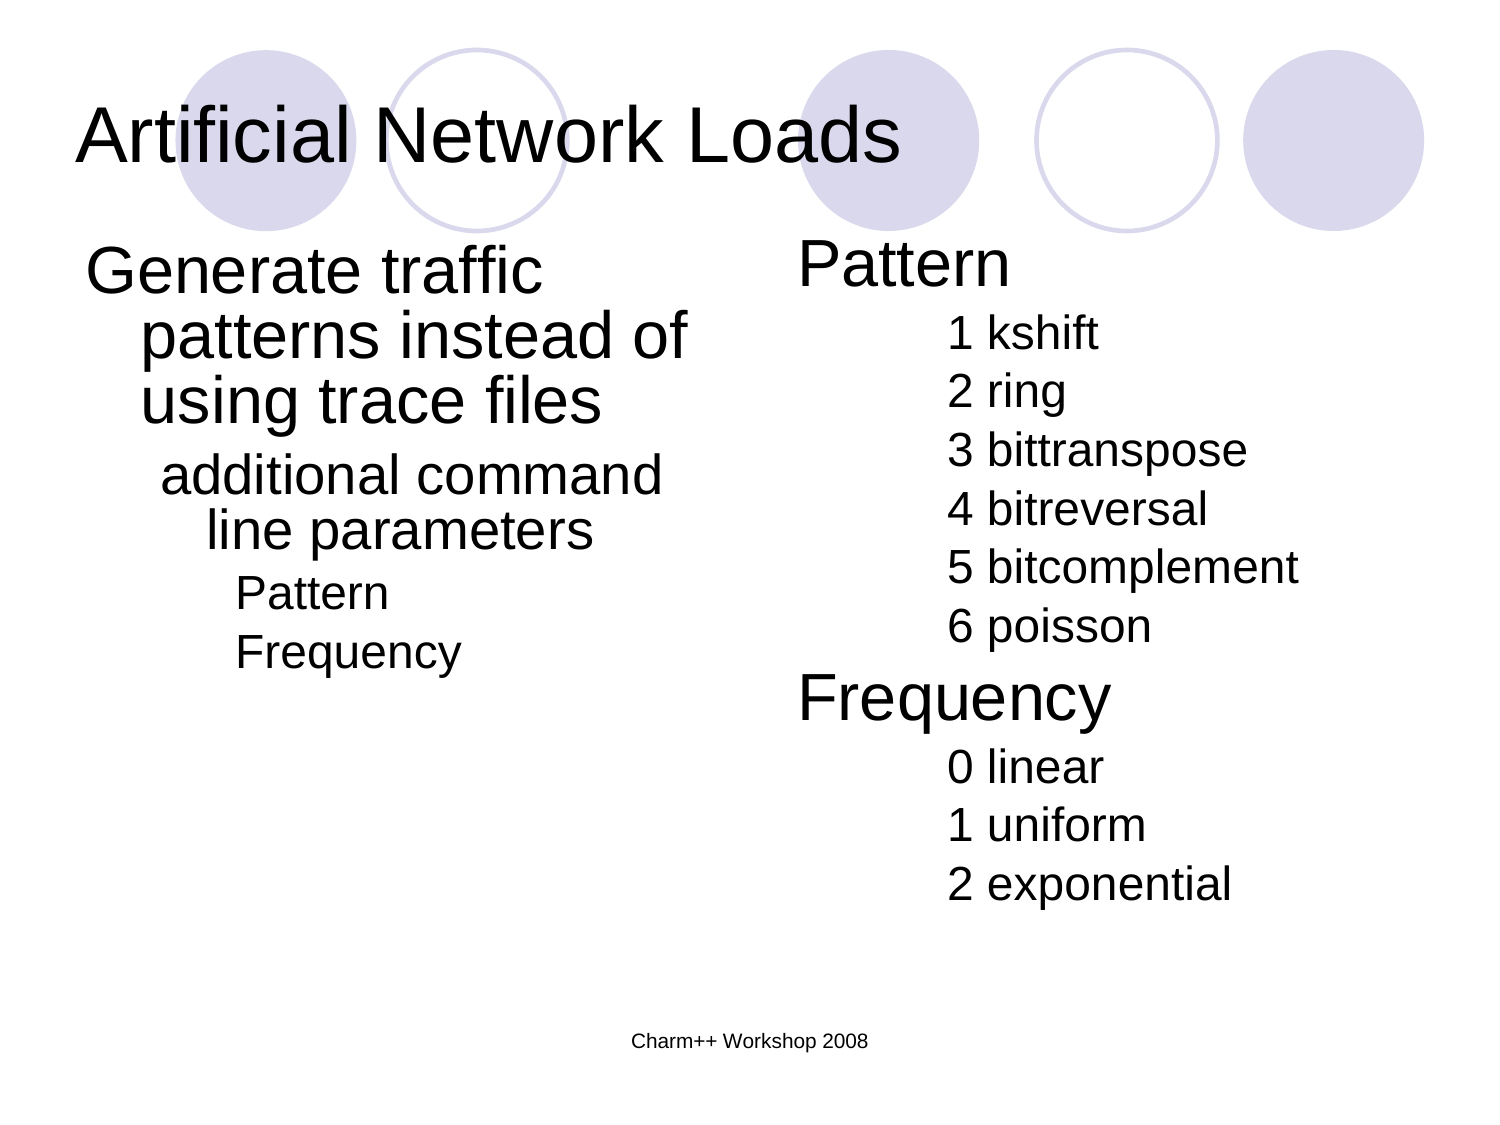

# Artificial Network Loads
Pattern
1 kshift
2 ring
3 bittranspose
4 bitreversal
5 bitcomplement
6 poisson
Frequency
0 linear
1 uniform
2 exponential
Generate traffic patterns instead of using trace files
additional command line parameters
Pattern
Frequency
Charm++ Workshop 2008